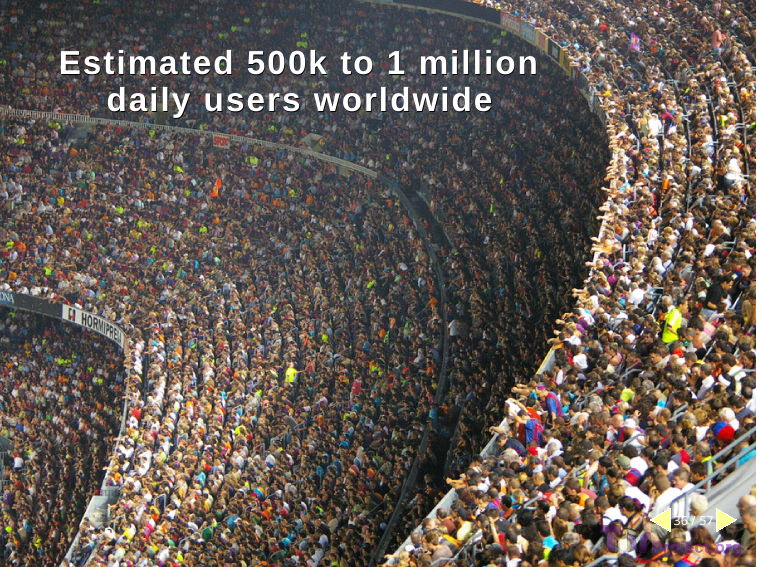

Estimated 500k to 1 million daily users worldwide